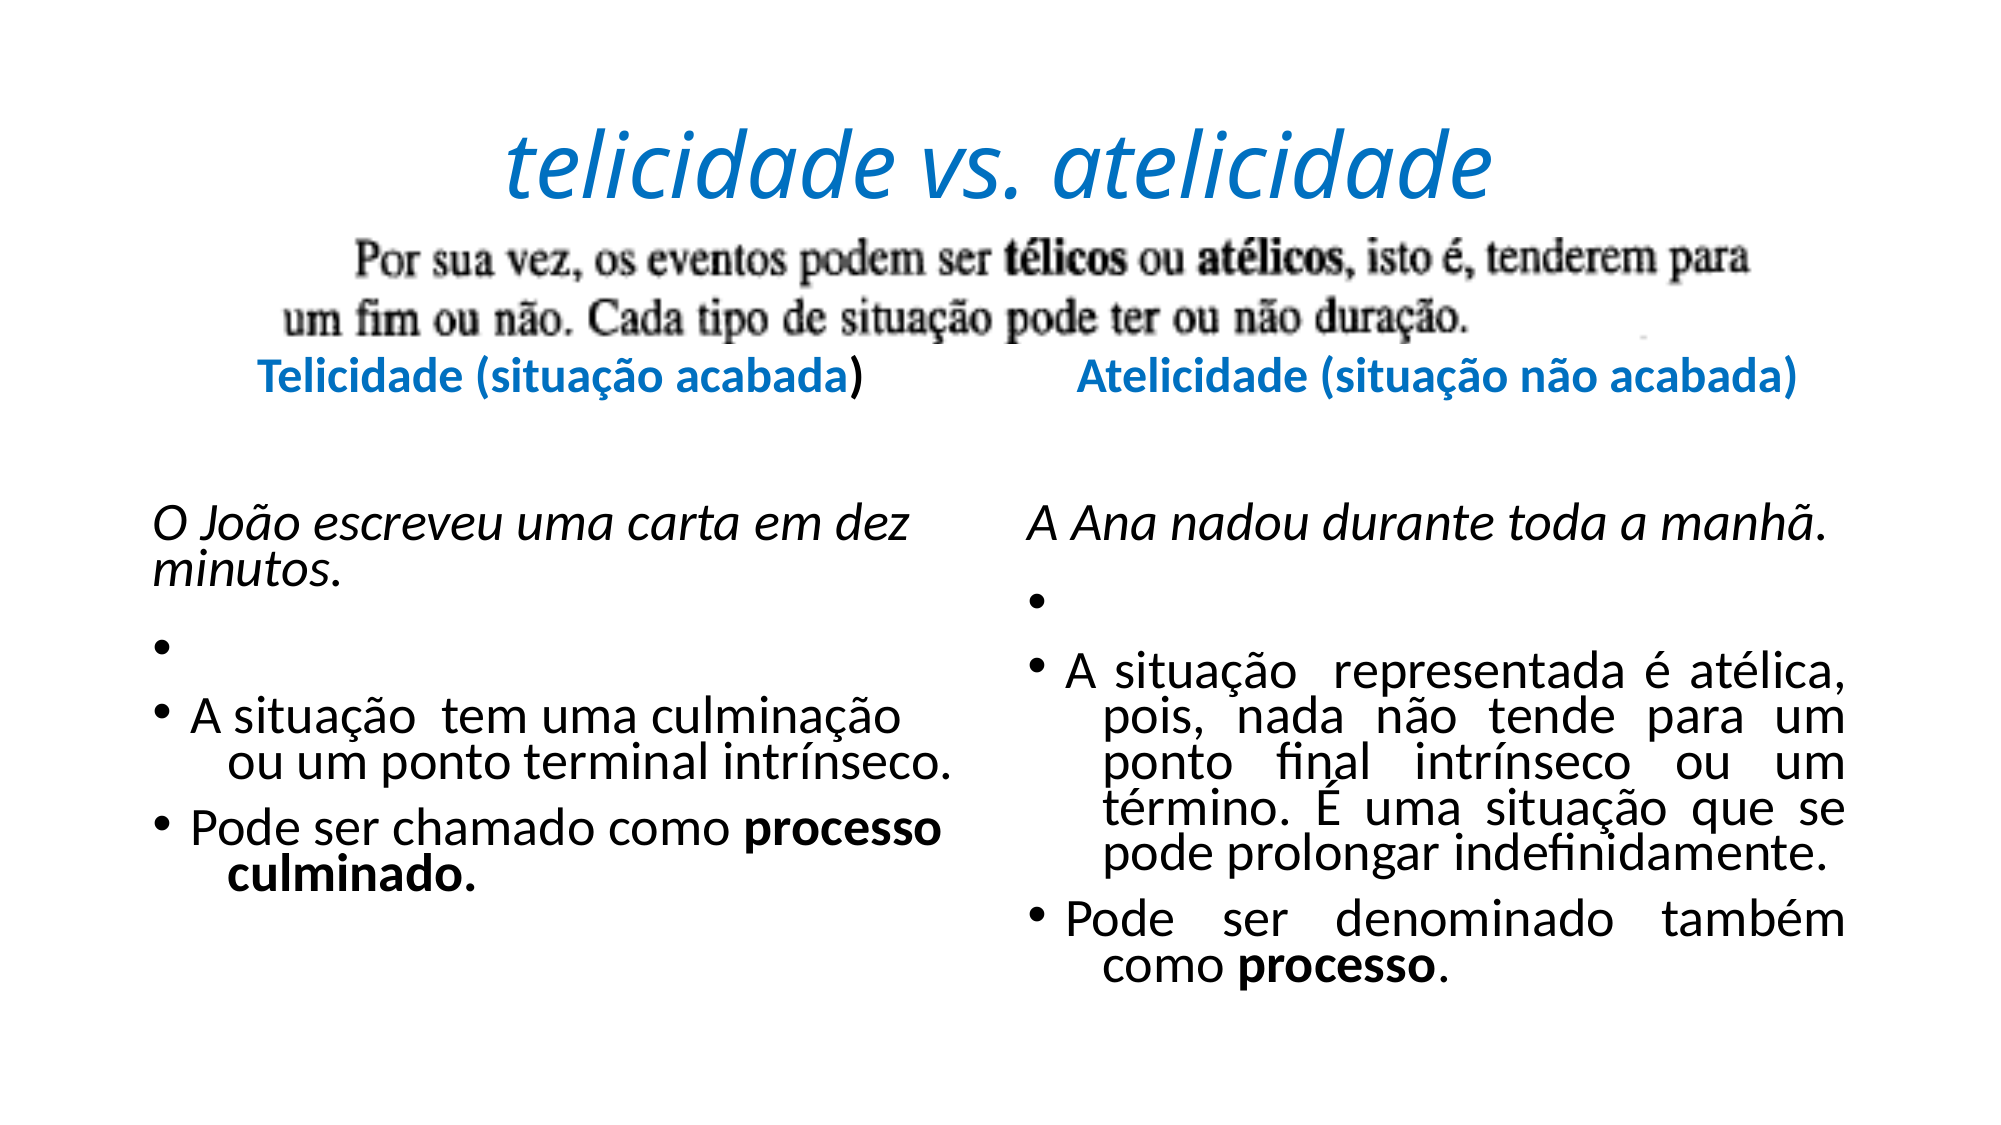

# telicidade vs. atelicidade
Telicidade (situação acabada)
Atelicidade (situação não acabada)
O João escreveu uma carta em dez minutos.
A situação tem uma culminação ou um ponto terminal intrínseco.
Pode ser chamado como processo culminado.
A Ana nadou durante toda a manhã.
A situação representada é atélica, pois, nada não tende para um ponto final intrínseco ou um término. É uma situação que se pode prolongar indefinidamente.
Pode ser denominado também como processo.